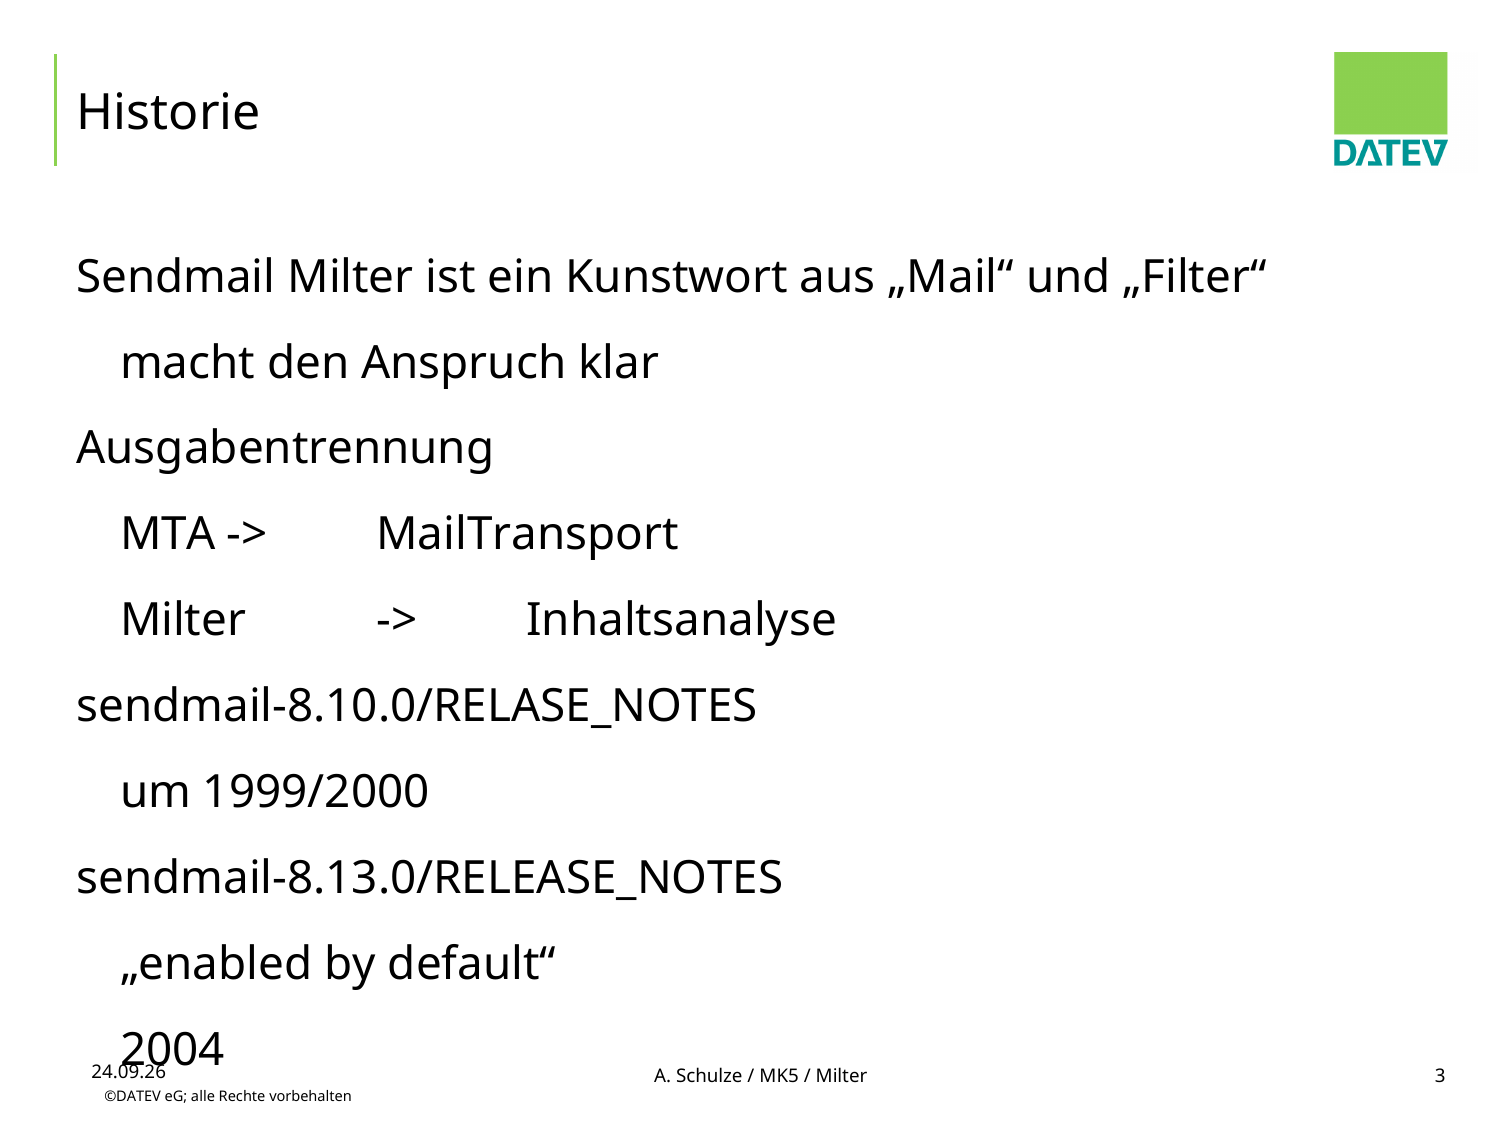

# Historie
Sendmail Milter ist ein Kunstwort aus „Mail“ und „Filter“
macht den Anspruch klar
Ausgabentrennung
MTA	->	MailTransport
Milter	->	Inhaltsanalyse
sendmail-8.10.0/RELASE_NOTES
um 1999/2000
sendmail-8.13.0/RELEASE_NOTES
„enabled by default“
2004
A. Schulze / MK5 / Milter
3